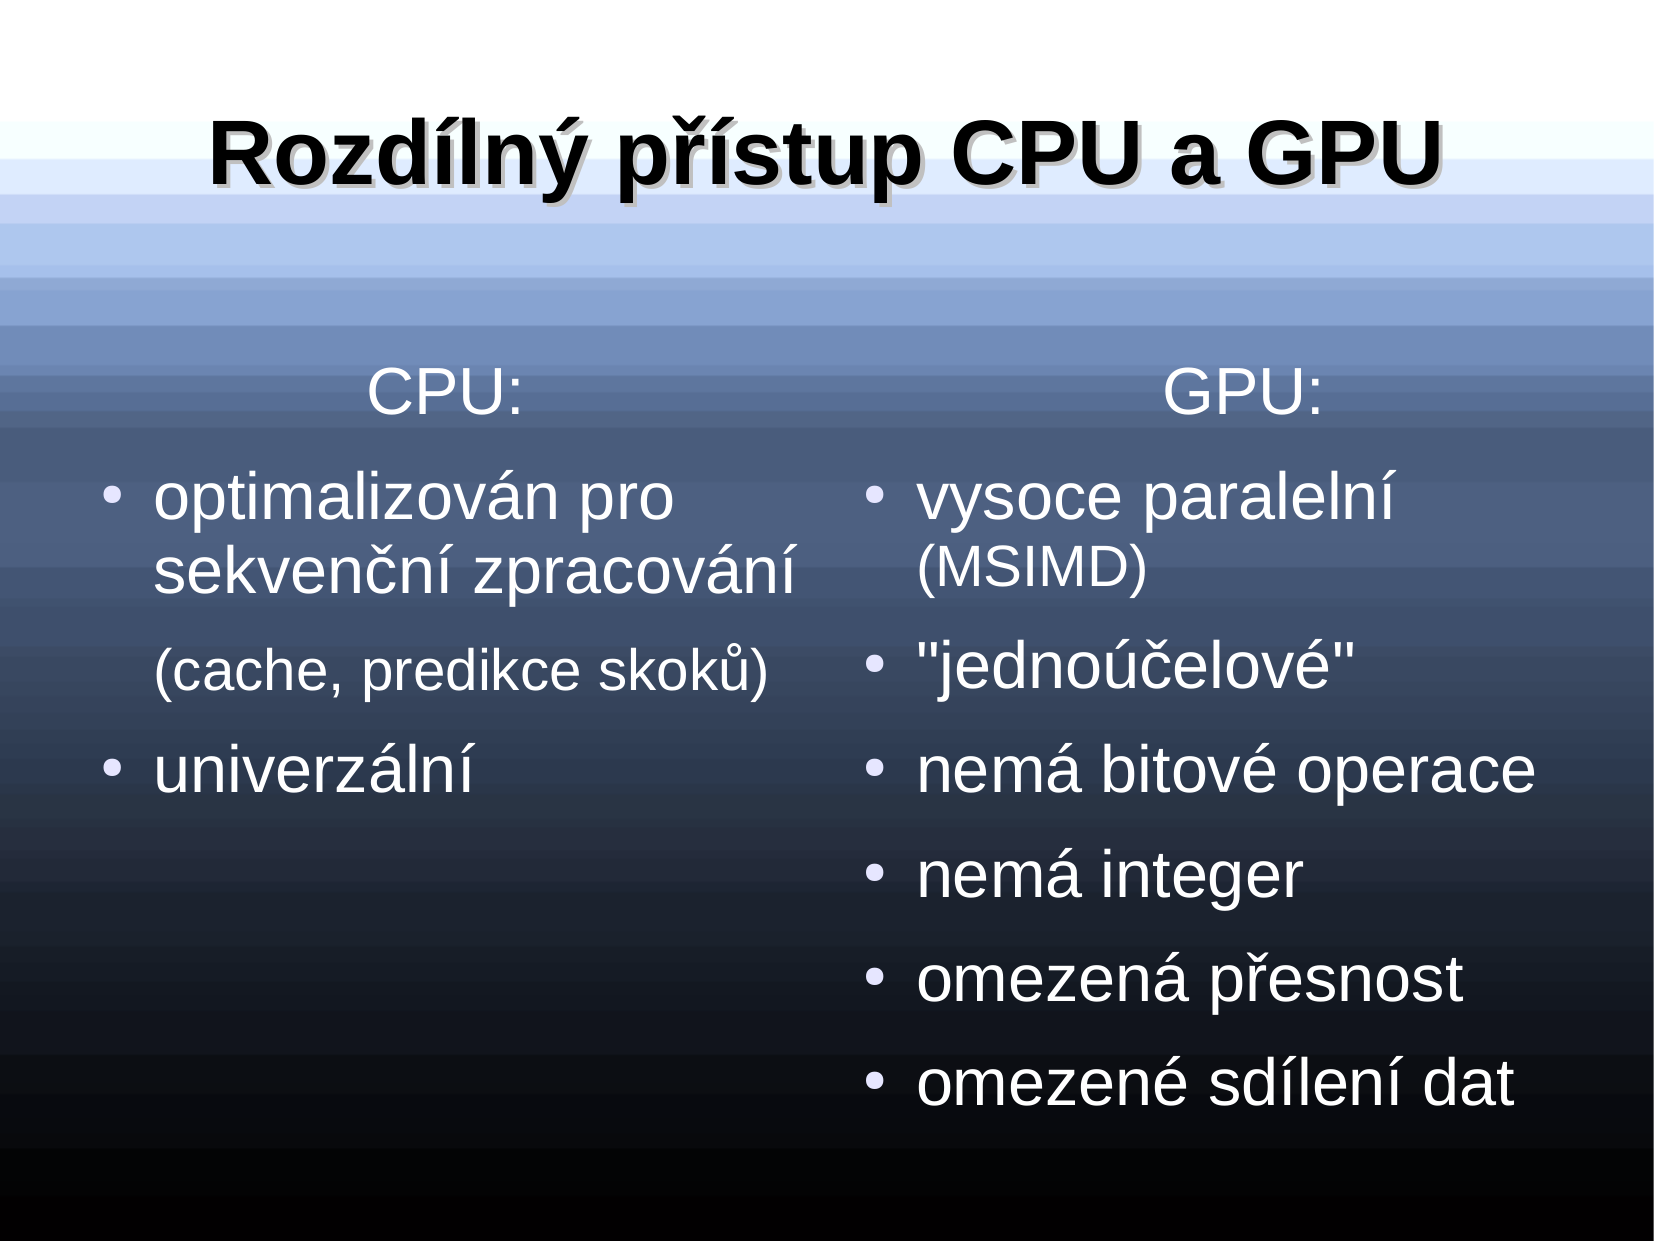

# Rozdílný přístup CPU a GPU
CPU:
optimalizován pro sekvenční zpracování
(cache, predikce skoků)
univerzální
GPU:
vysoce paralelní (MSIMD)
"jednoúčelové"
nemá bitové operace
nemá integer
omezená přesnost
omezené sdílení dat